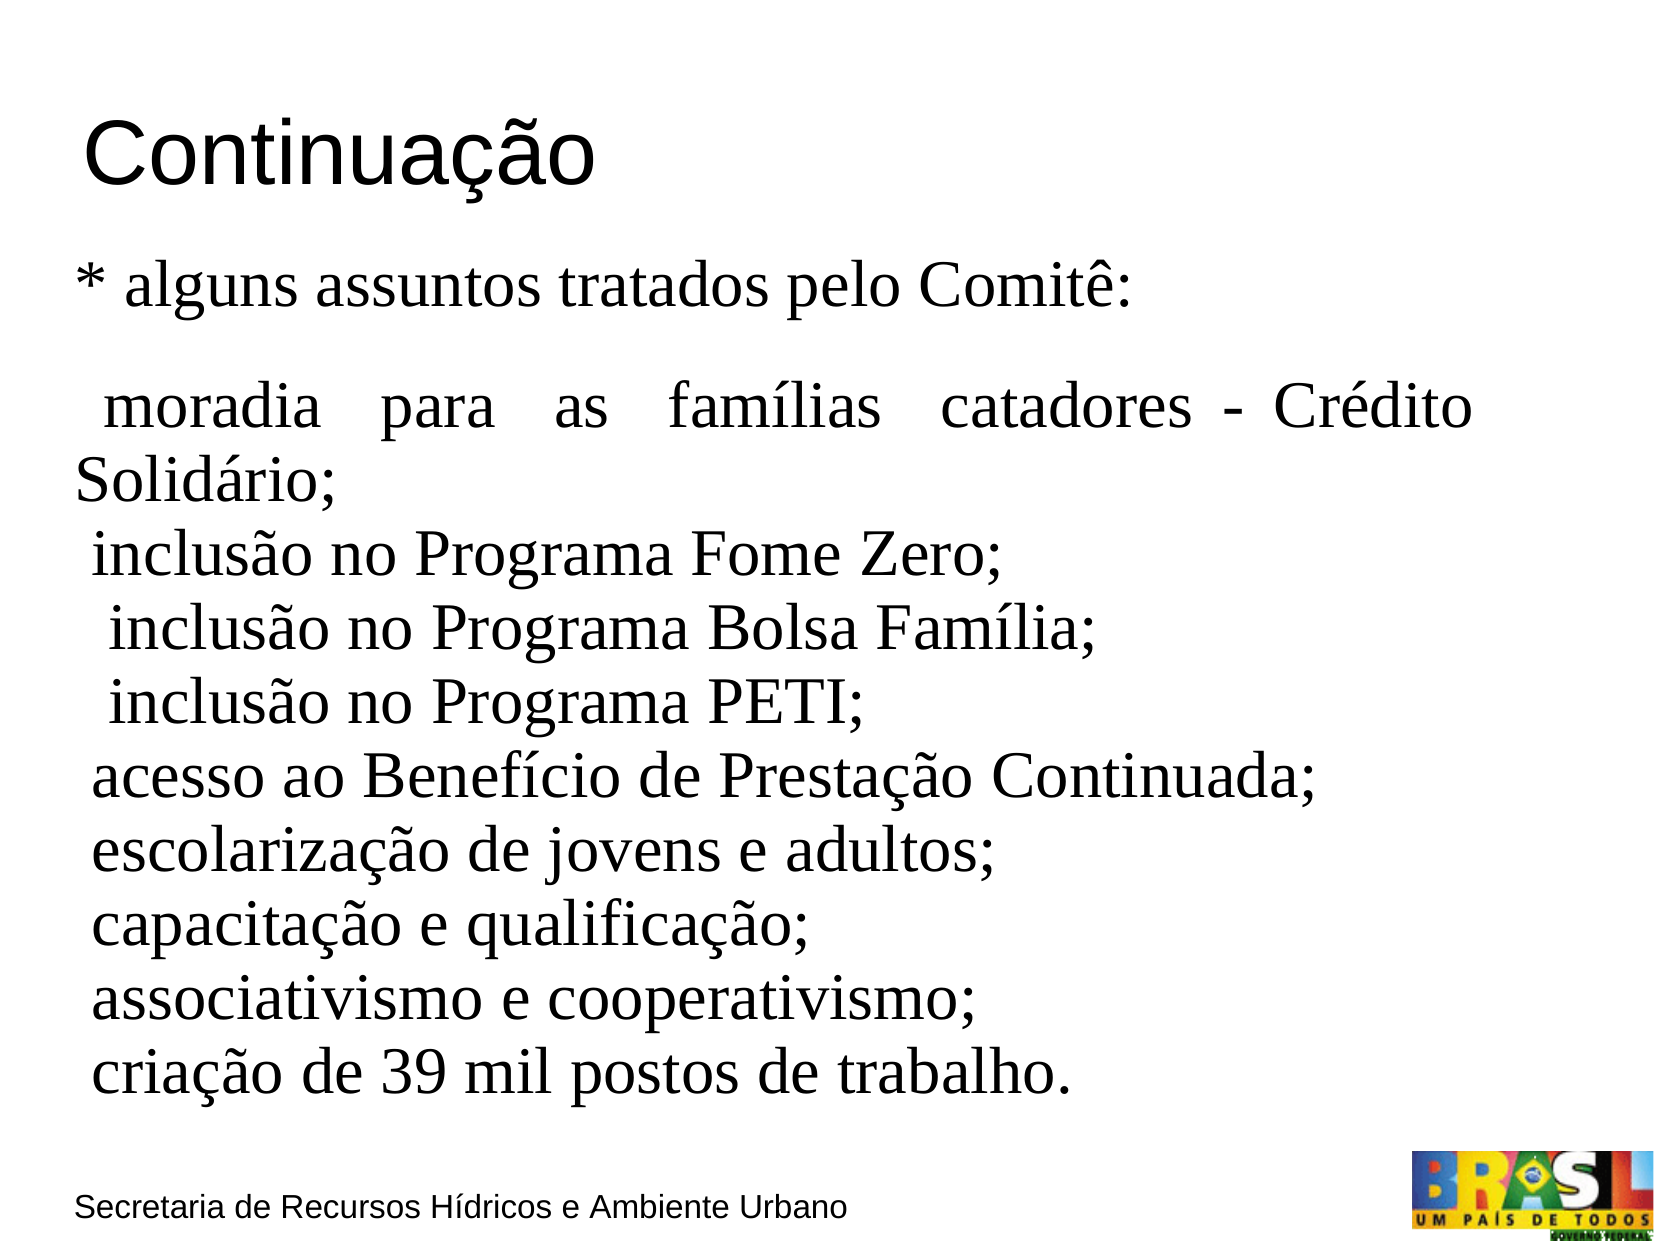

# Continuação
* alguns assuntos tratados pelo Comitê:
 moradia para as famílias catadores - Crédito Solidário;
 inclusão no Programa Fome Zero;
 inclusão no Programa Bolsa Família;
 inclusão no Programa PETI;
 acesso ao Benefício de Prestação Continuada;
 escolarização de jovens e adultos;
 capacitação e qualificação;
 associativismo e cooperativismo;
 criação de 39 mil postos de trabalho.
Secretaria de Recursos Hídricos e Ambiente Urbano